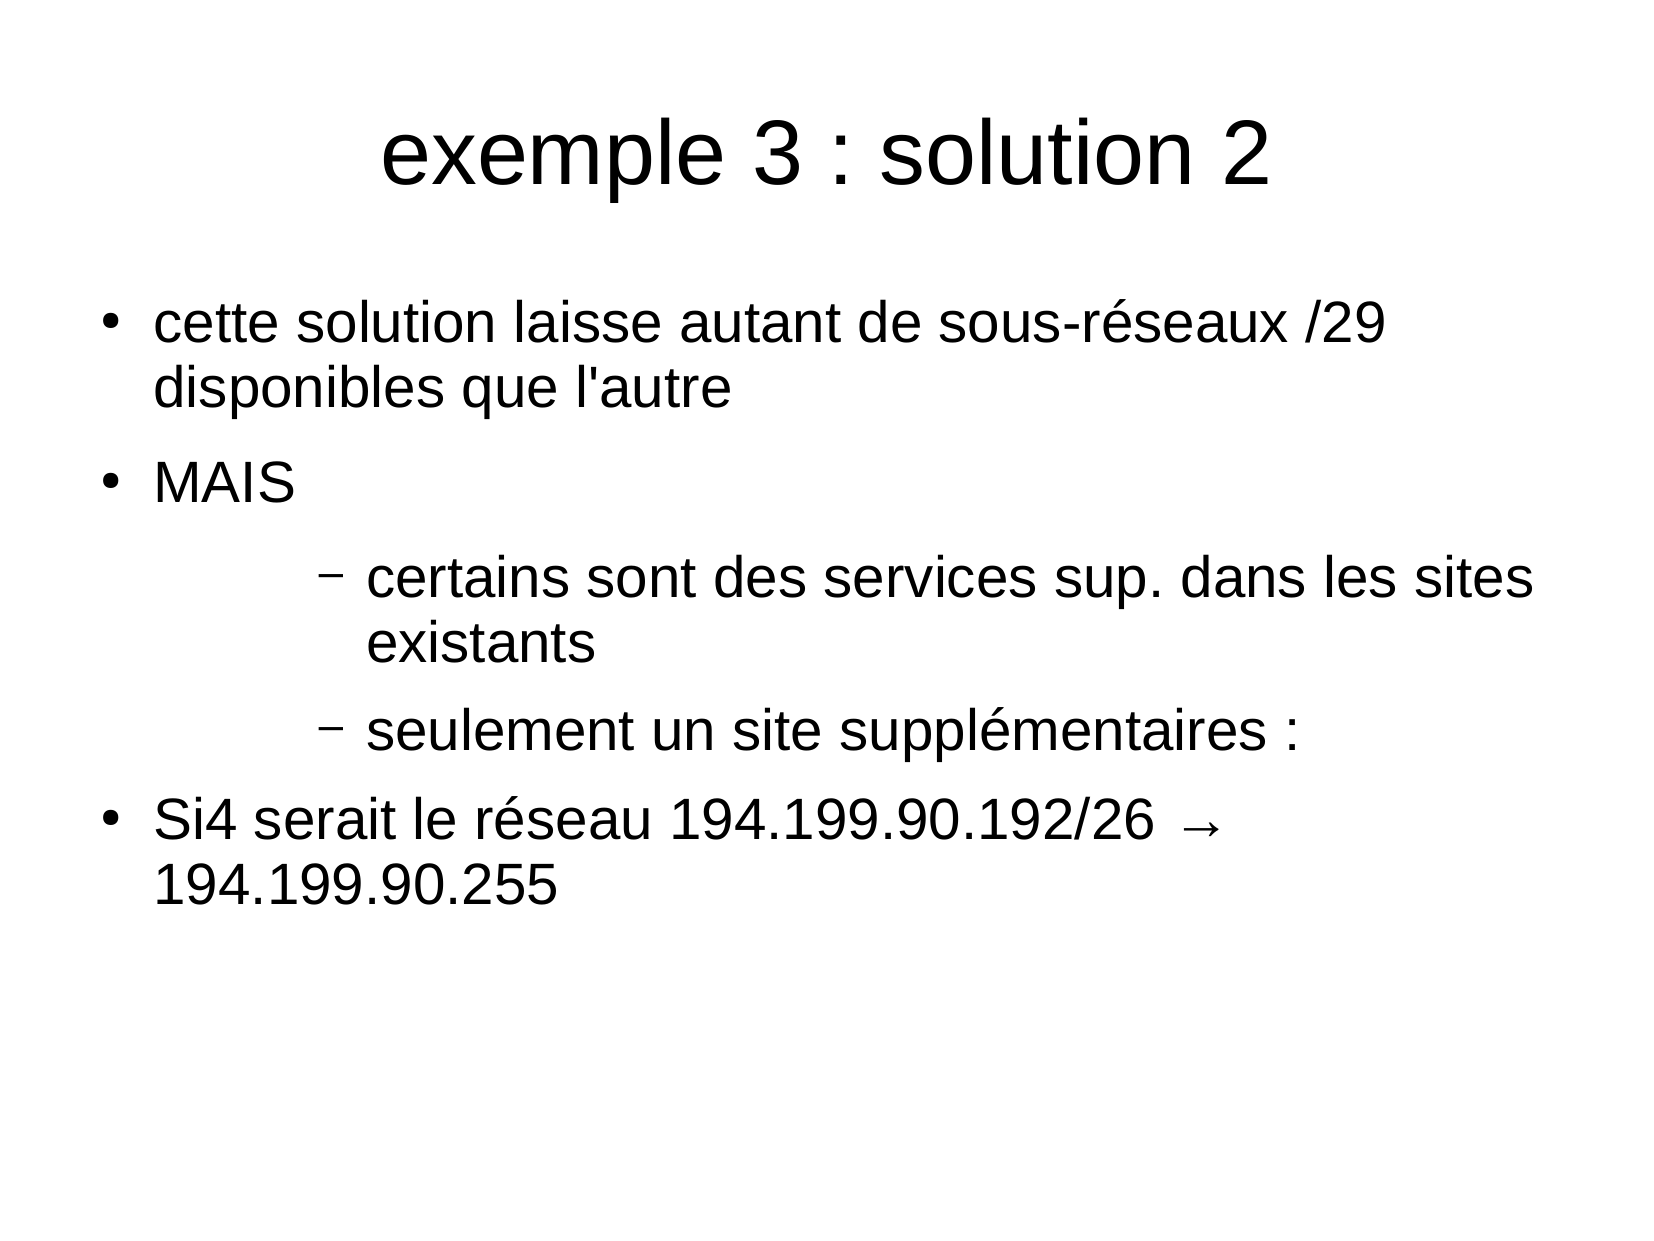

# exemple 3 : solution 2
cette solution laisse autant de sous-réseaux /29 disponibles que l'autre
MAIS
certains sont des services sup. dans les sites existants
seulement un site supplémentaires :
Si4 serait le réseau 194.199.90.192/26 → 194.199.90.255